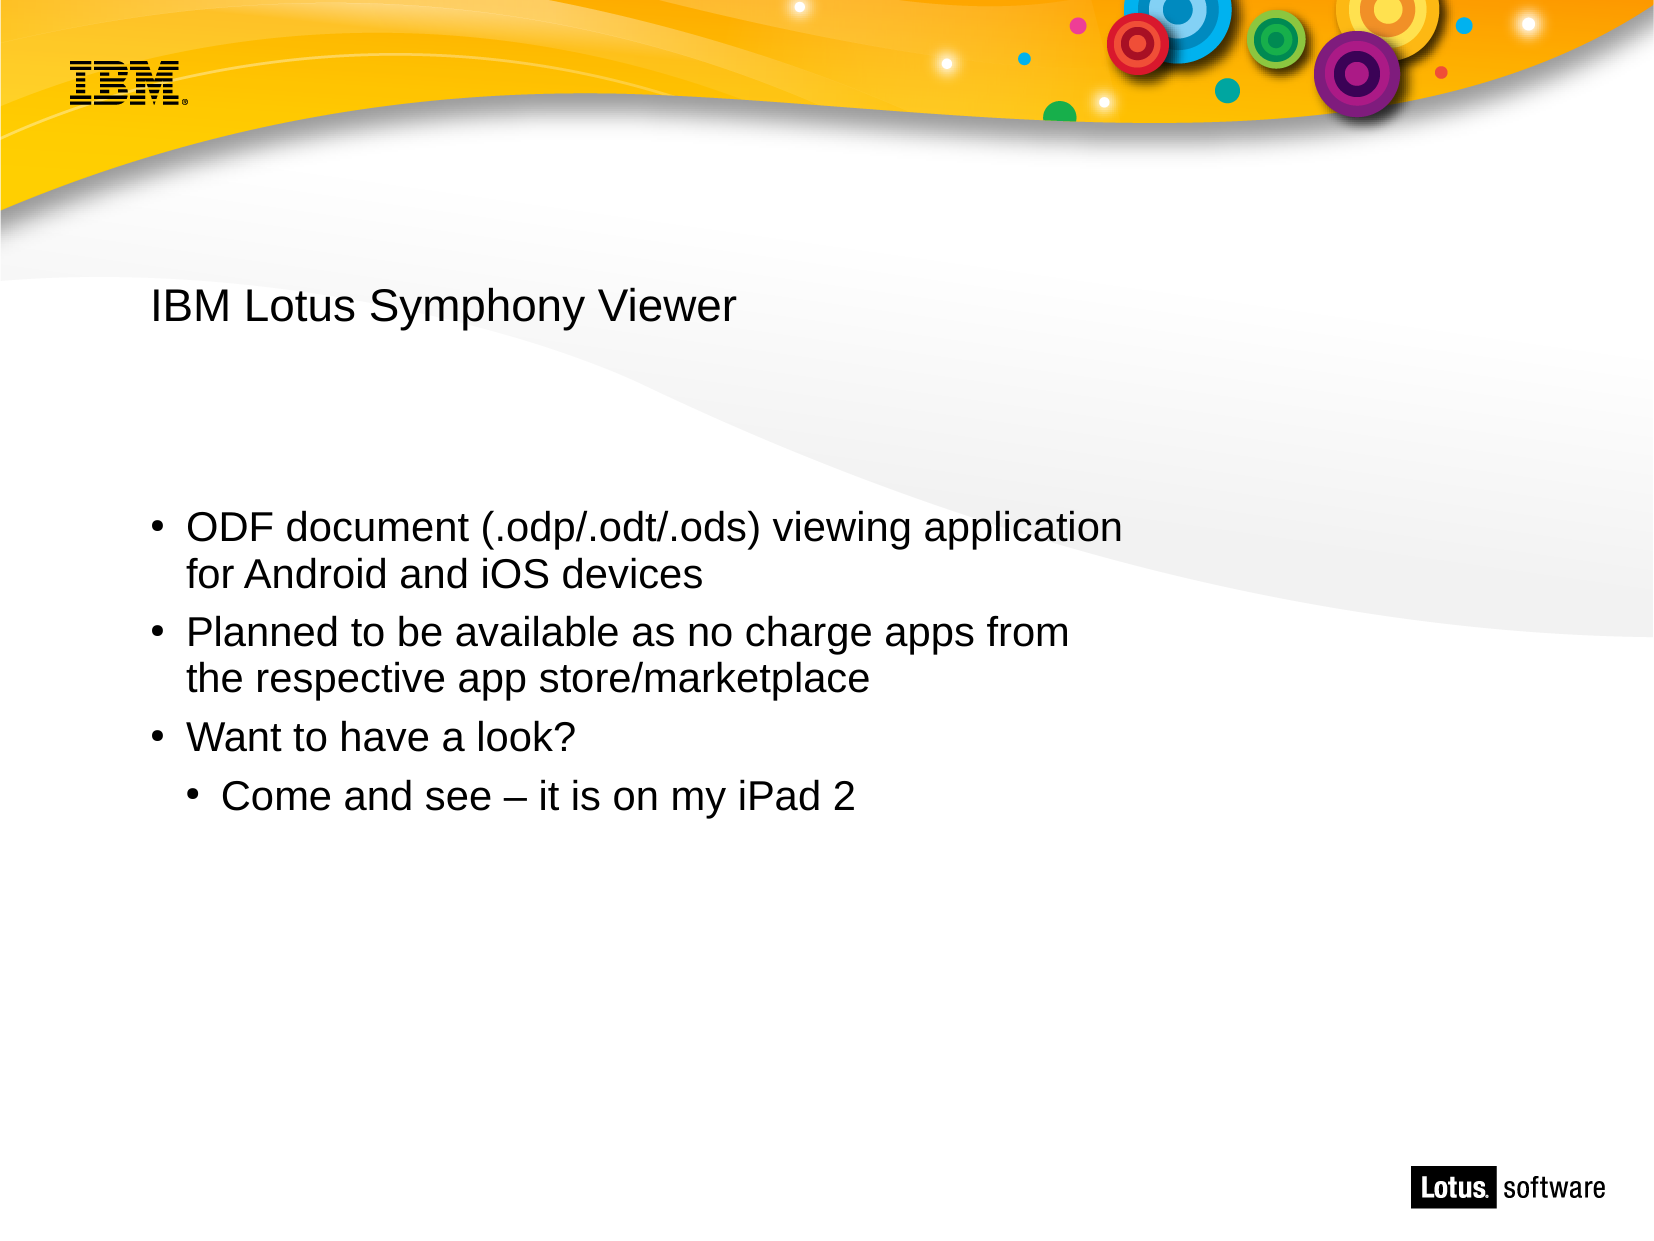

# IBM Lotus Symphony Viewer
ODF document (.odp/.odt/.ods) viewing application
for Android and iOS devices
Planned to be available as no charge apps from
the respective app store/marketplace
Want to have a look?
Come and see – it is on my iPad 2